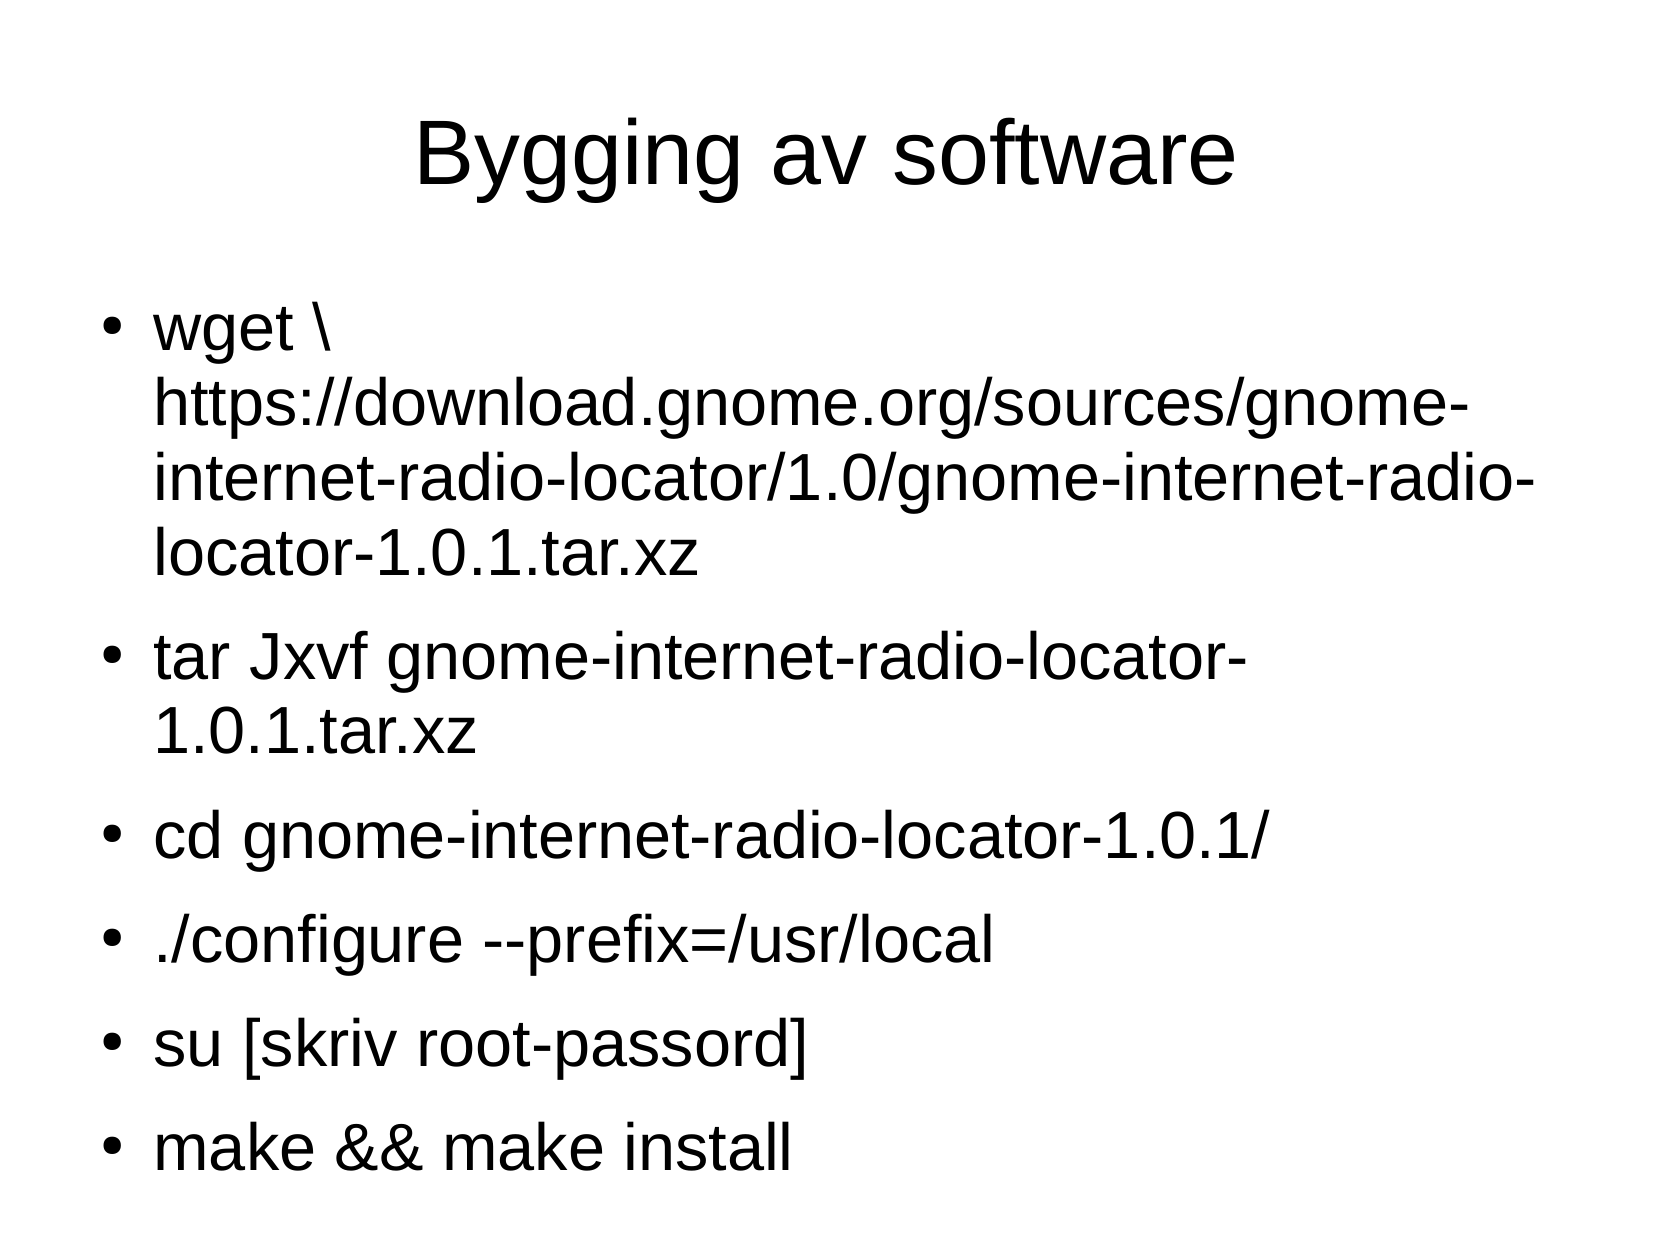

# Bygging av software
wget \ https://download.gnome.org/sources/gnome-internet-radio-locator/1.0/gnome-internet-radio-locator-1.0.1.tar.xz
tar Jxvf gnome-internet-radio-locator-1.0.1.tar.xz
cd gnome-internet-radio-locator-1.0.1/
./configure --prefix=/usr/local
su [skriv root-passord]
make && make install